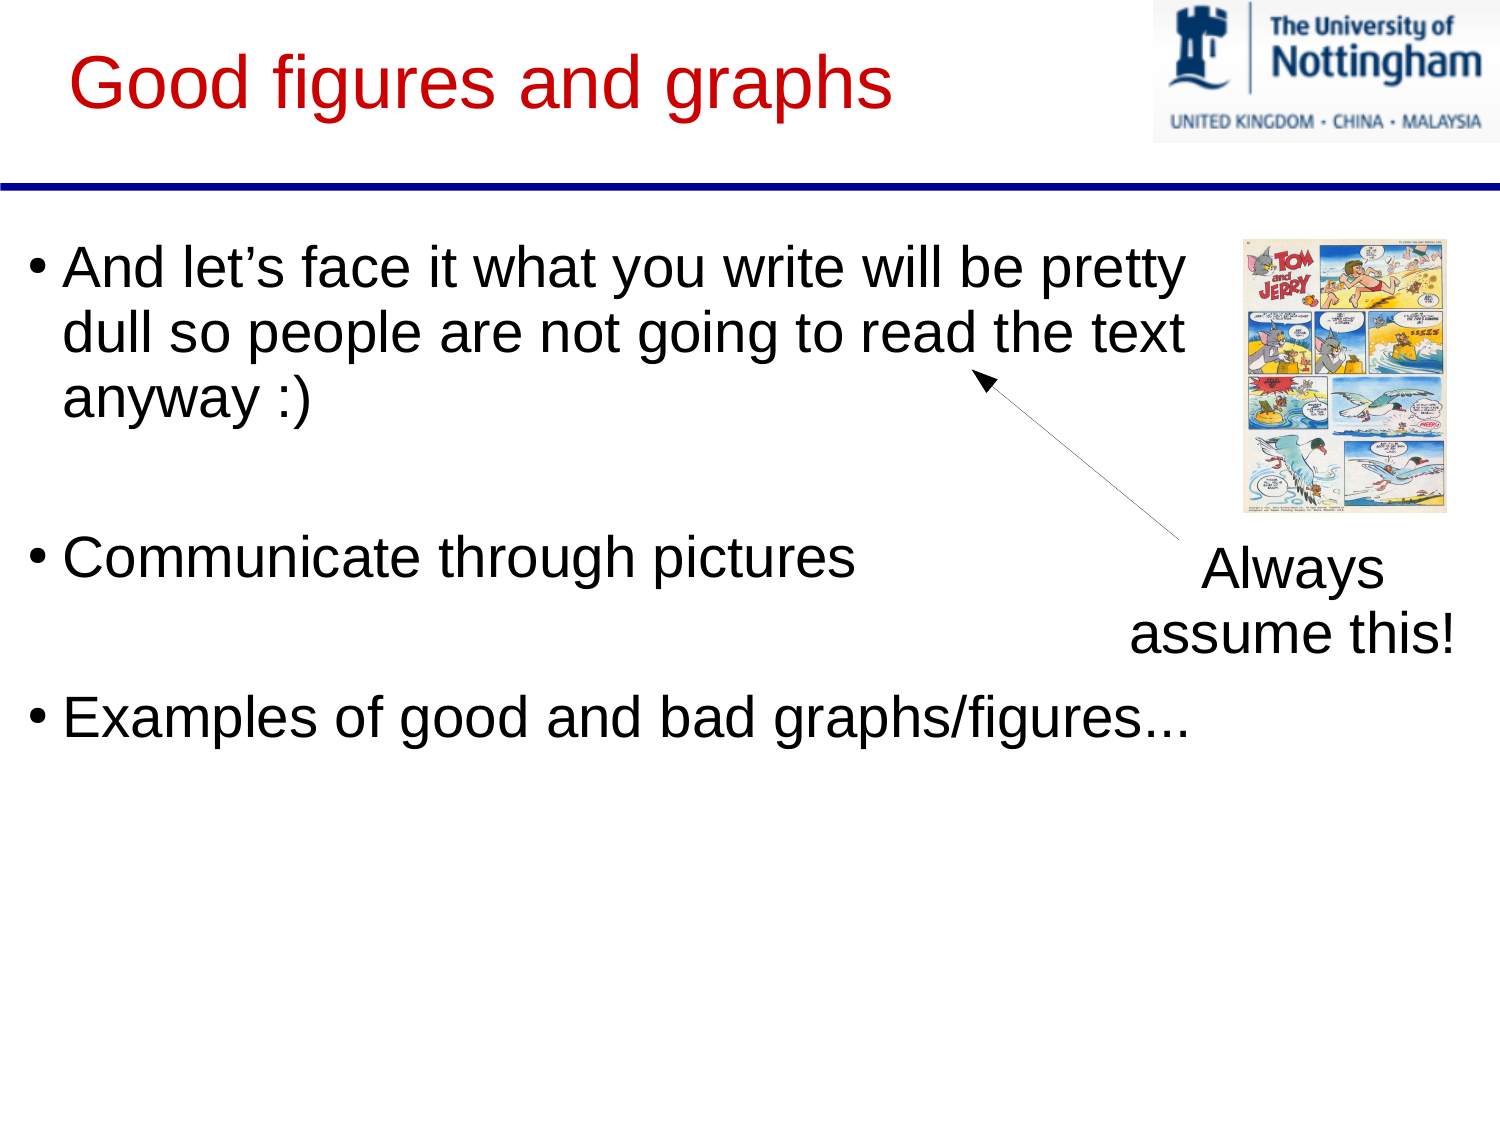

Good figures and graphs
And let’s face it what you write will be pretty dull so people are not going to read the text anyway :)
Communicate through pictures
Examples of good and bad graphs/figures...
Always assume this!